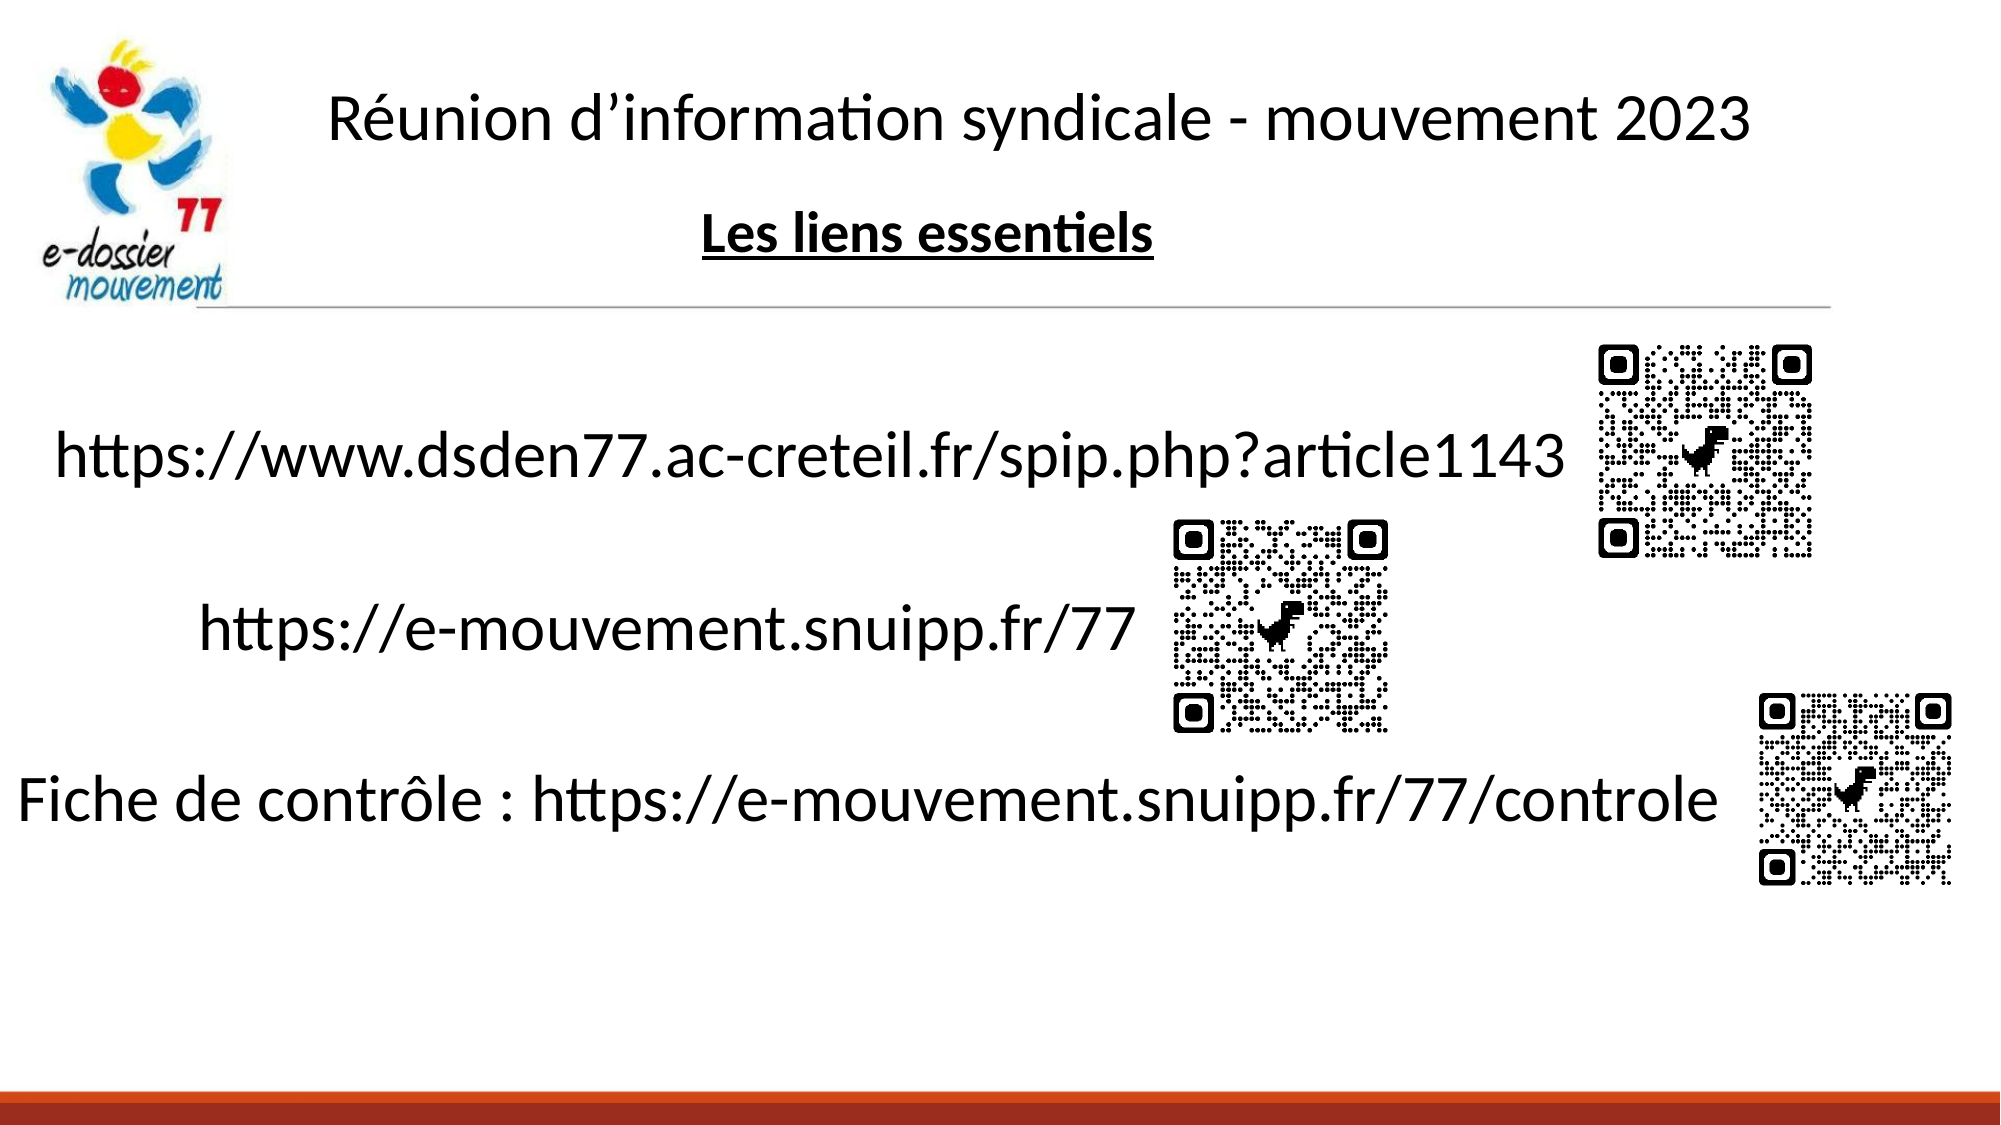

Réunion d’information syndicale - mouvement 2023
Les liens essentiels
https://www.dsden77.ac-creteil.fr/spip.php?article1143
https://e-mouvement.snuipp.fr/77
Fiche de contrôle : https://e-mouvement.snuipp.fr/77/controle